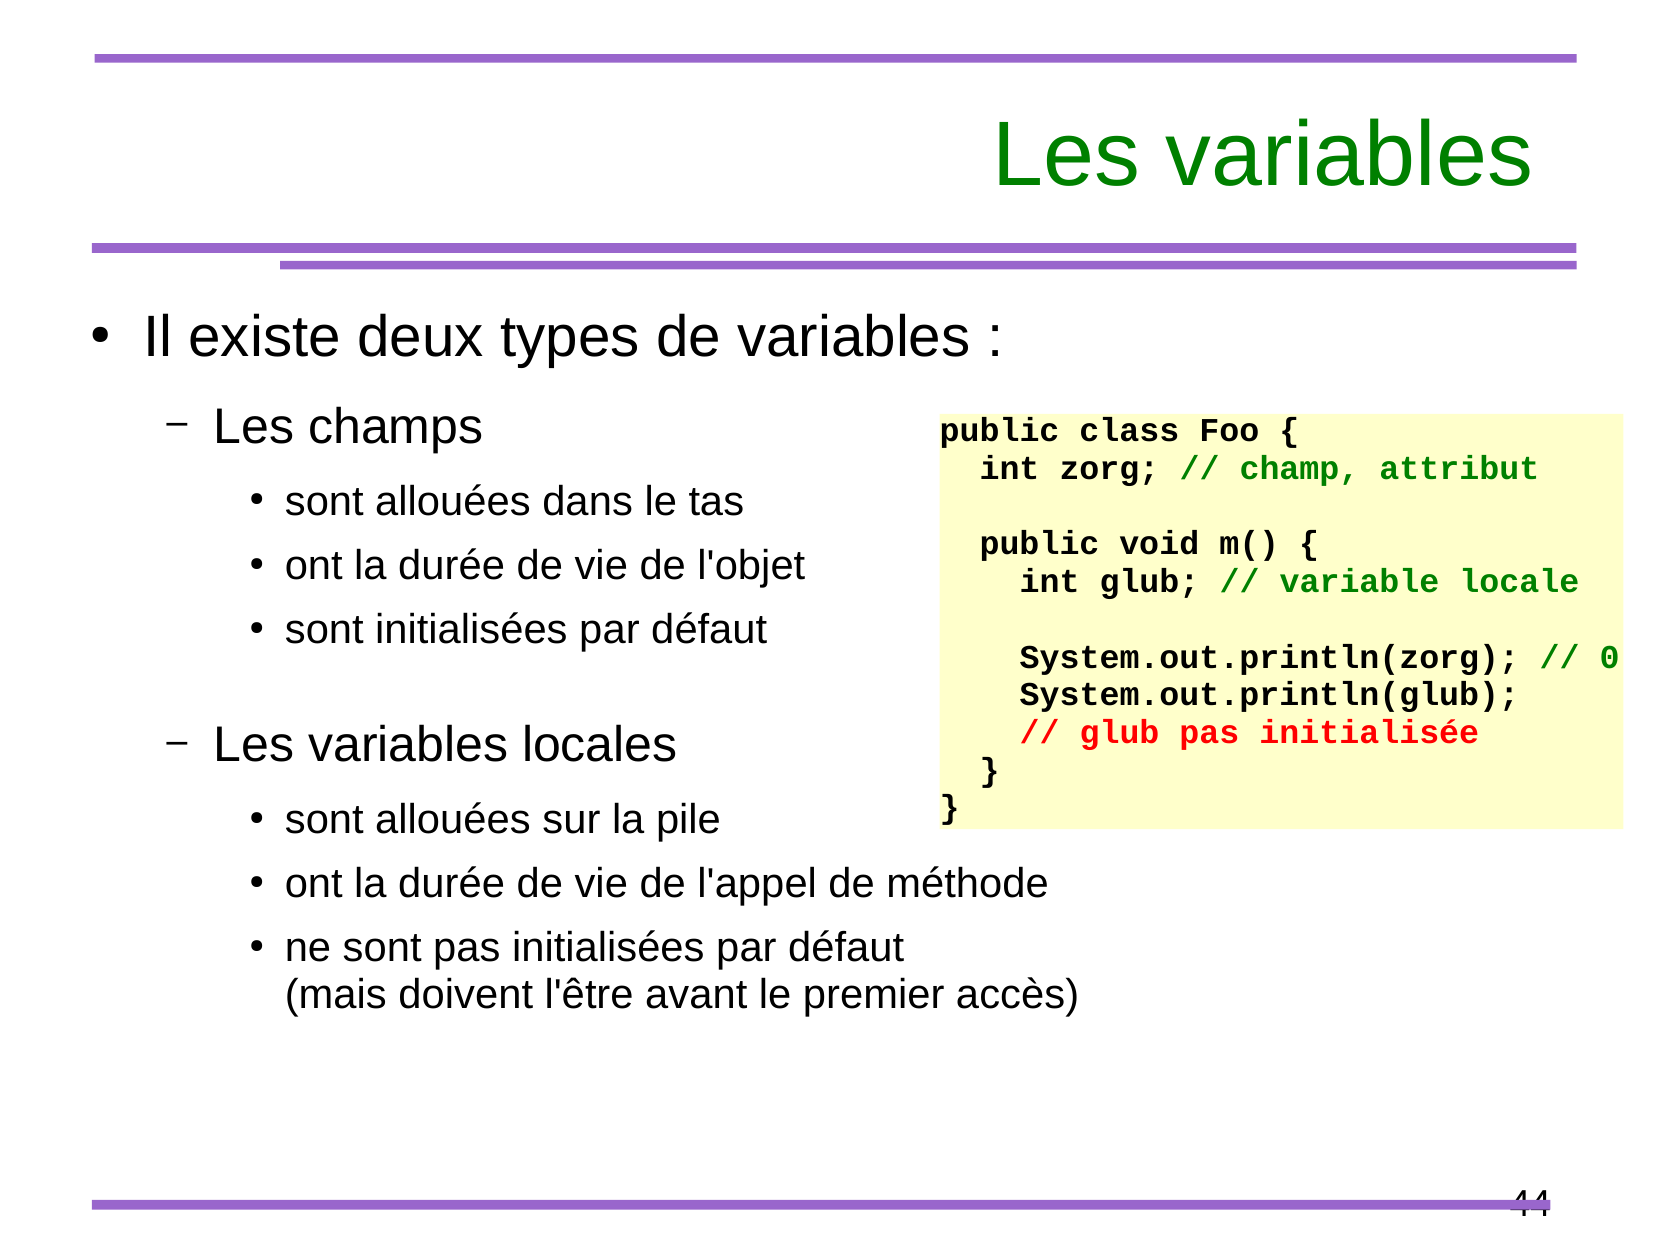

# Les variables
Il existe deux types de variables :
Les champs
sont allouées dans le tas
ont la durée de vie de l'objet
sont initialisées par défaut
Les variables locales
sont allouées sur la pile
ont la durée de vie de l'appel de méthode
ne sont pas initialisées par défaut
(mais doivent l'être avant le premier accès)
public class Foo {
 int zorg; // champ, attribut
 public void m() {
 int glub; // variable locale
 System.out.println(zorg); // 0
 System.out.println(glub);
 // glub pas initialisée
 }
}